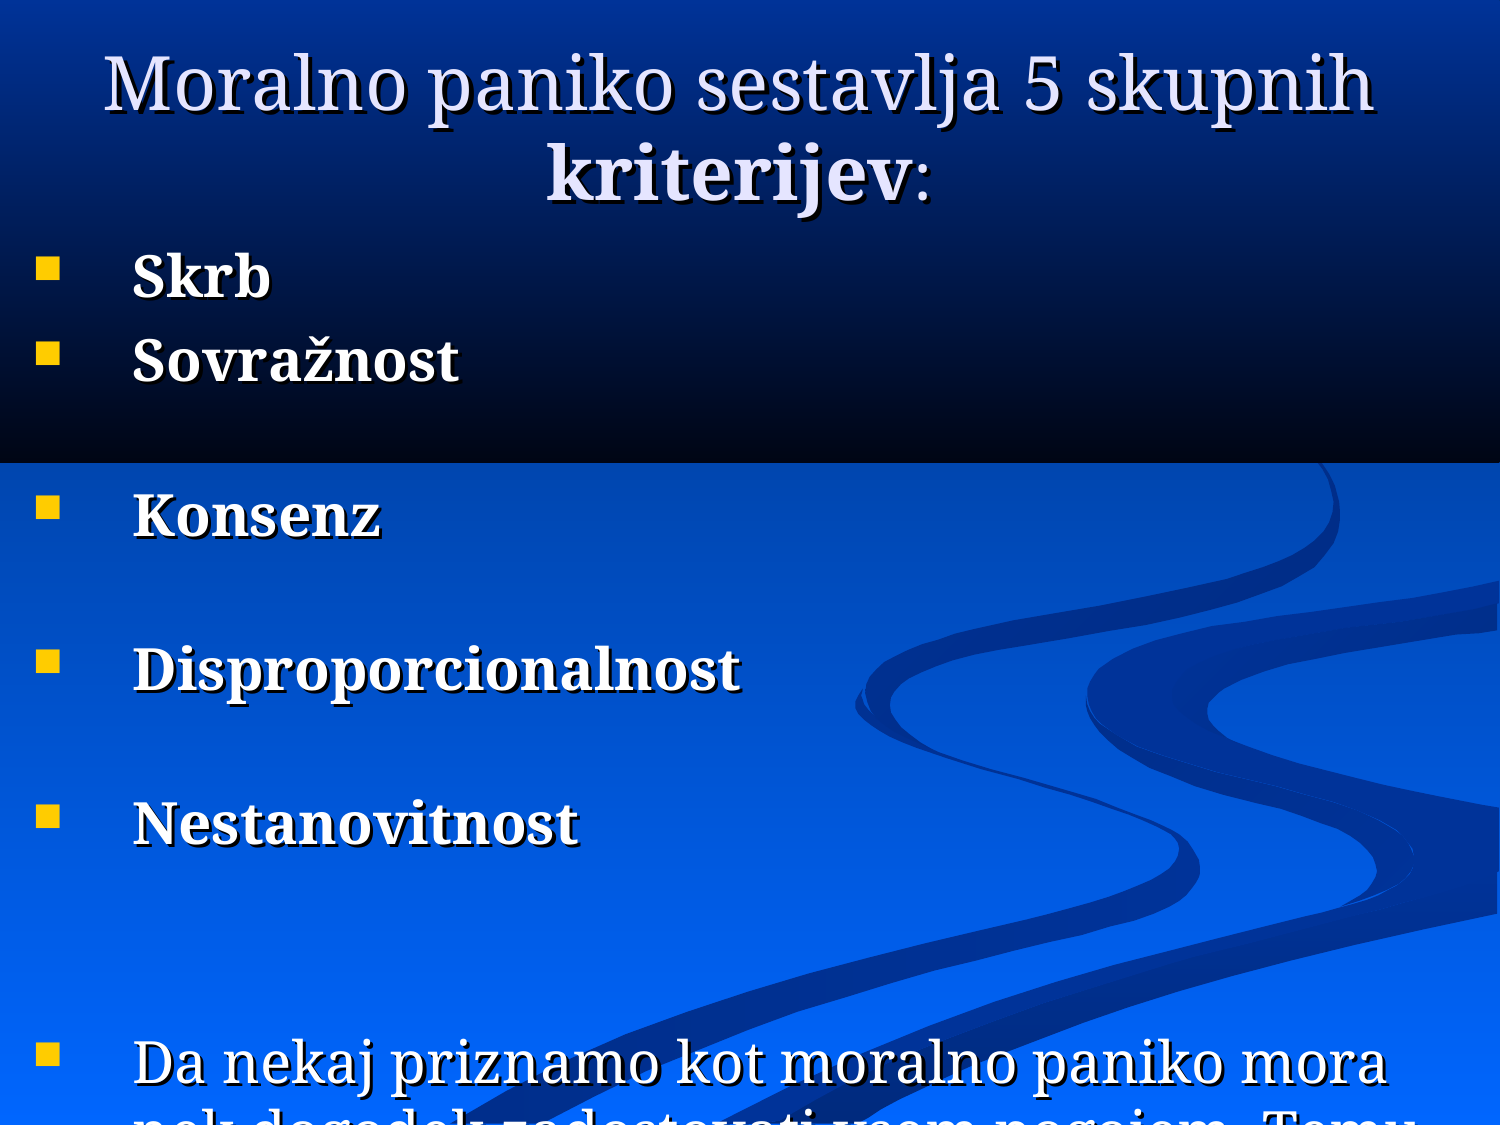

# Moralno paniko sestavlja 5 skupnih kriterijev:
Skrb
Sovražnost
Konsenz
Disproporcionalnost
Nestanovitnost
Da nekaj priznamo kot moralno paniko mora nek dogodek zadostovati vsem pogojem. Temu modelu pravimo atribucijski model.